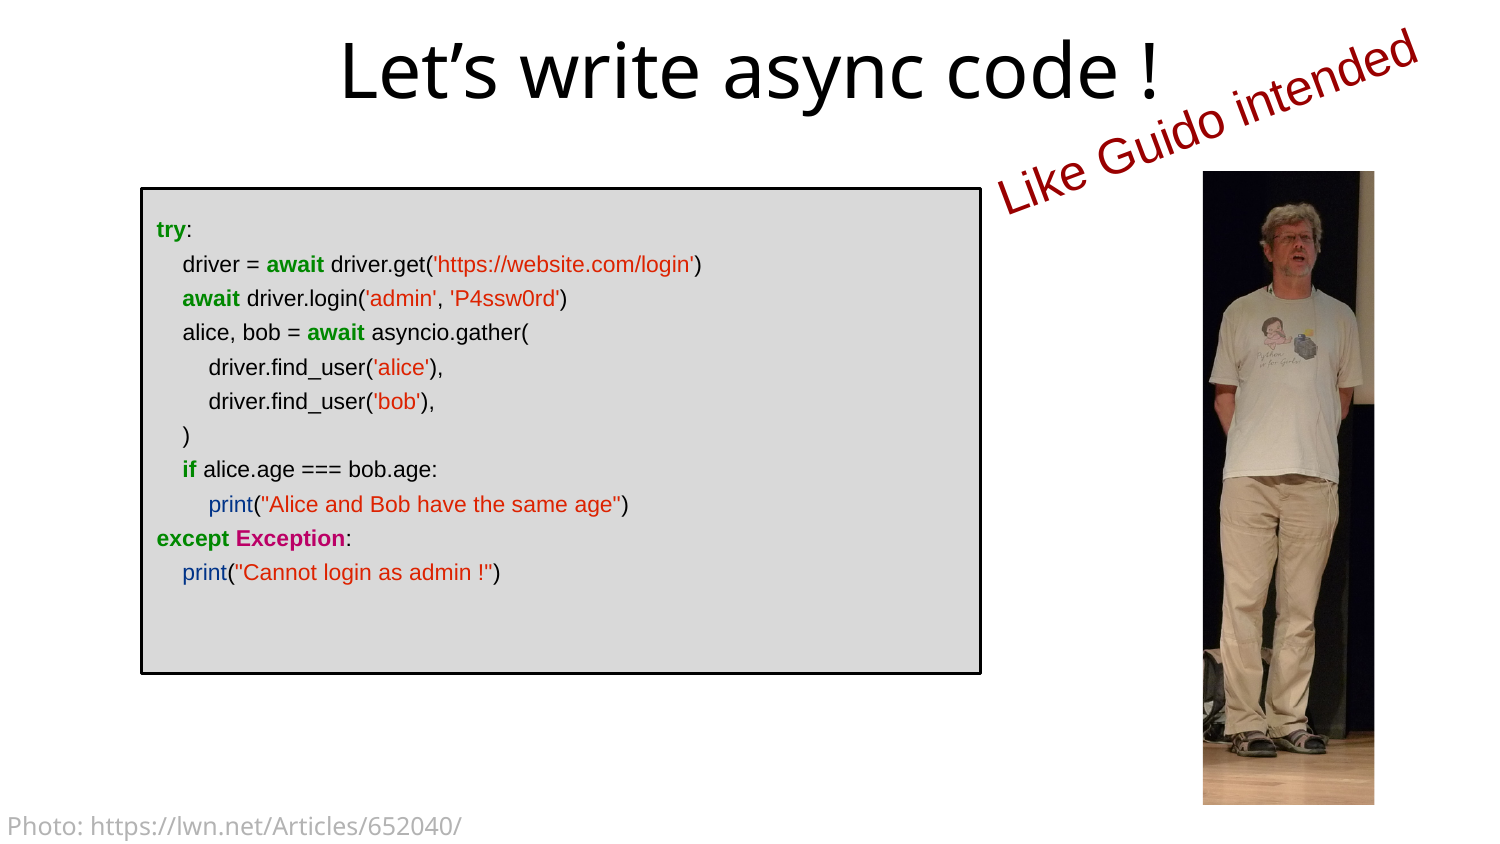

Let’s write async code !
Like Guido intended
try:
 driver = await driver.get('https://website.com/login')
 await driver.login('admin', 'P4ssw0rd')
 alice, bob = await asyncio.gather(
 driver.find_user('alice'),
 driver.find_user('bob'),
 )
 if alice.age === bob.age:
 print("Alice and Bob have the same age")
except Exception:
 print("Cannot login as admin !")
Photo: https://lwn.net/Articles/652040/